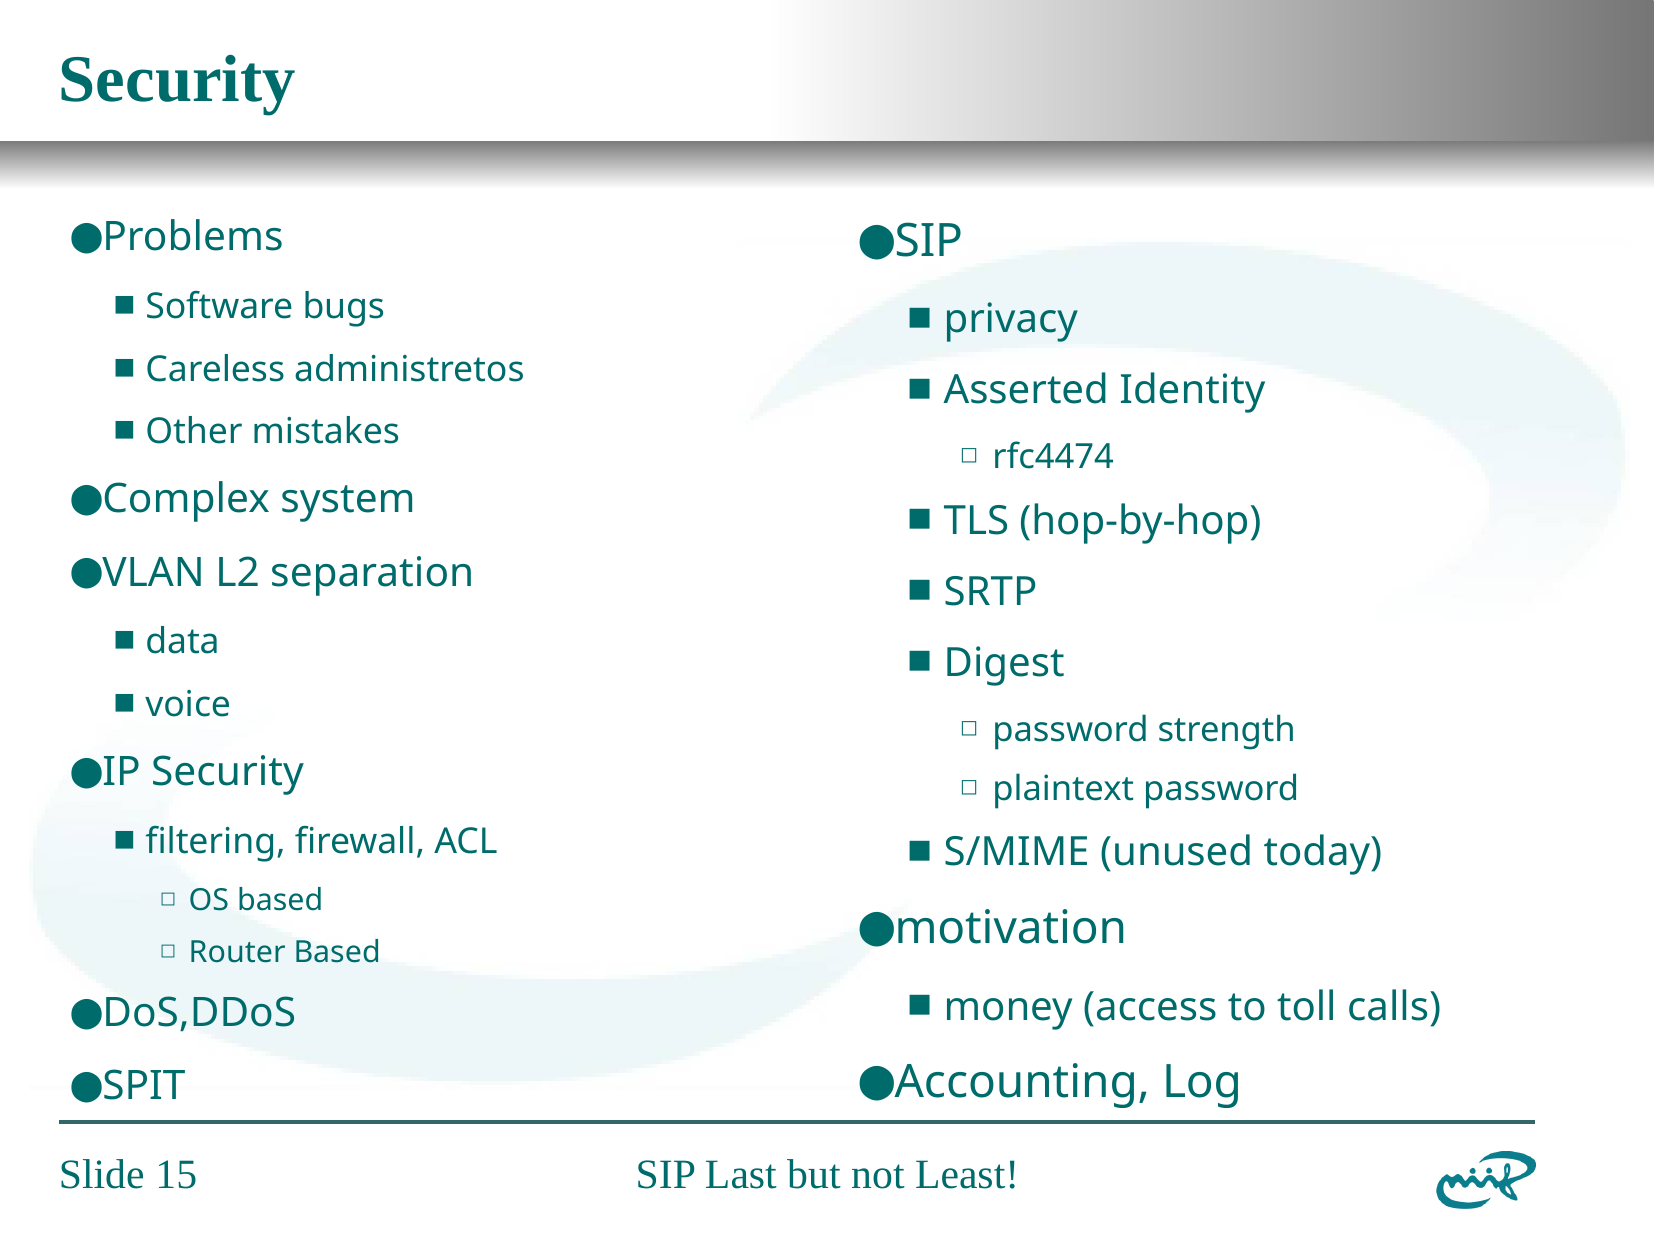

# Security
Problems
Software bugs
Careless administretos
Other mistakes
Complex system
VLAN L2 separation
data
voice
IP Security
filtering, firewall, ACL
OS based
Router Based
DoS,DDoS
SPIT
SIP
privacy
Asserted Identity
rfc4474
TLS (hop-by-hop)
SRTP
Digest
password strength
plaintext password
S/MIME (unused today)
motivation
money (access to toll calls)
Accounting, Log
15
SIP Last but not Least!